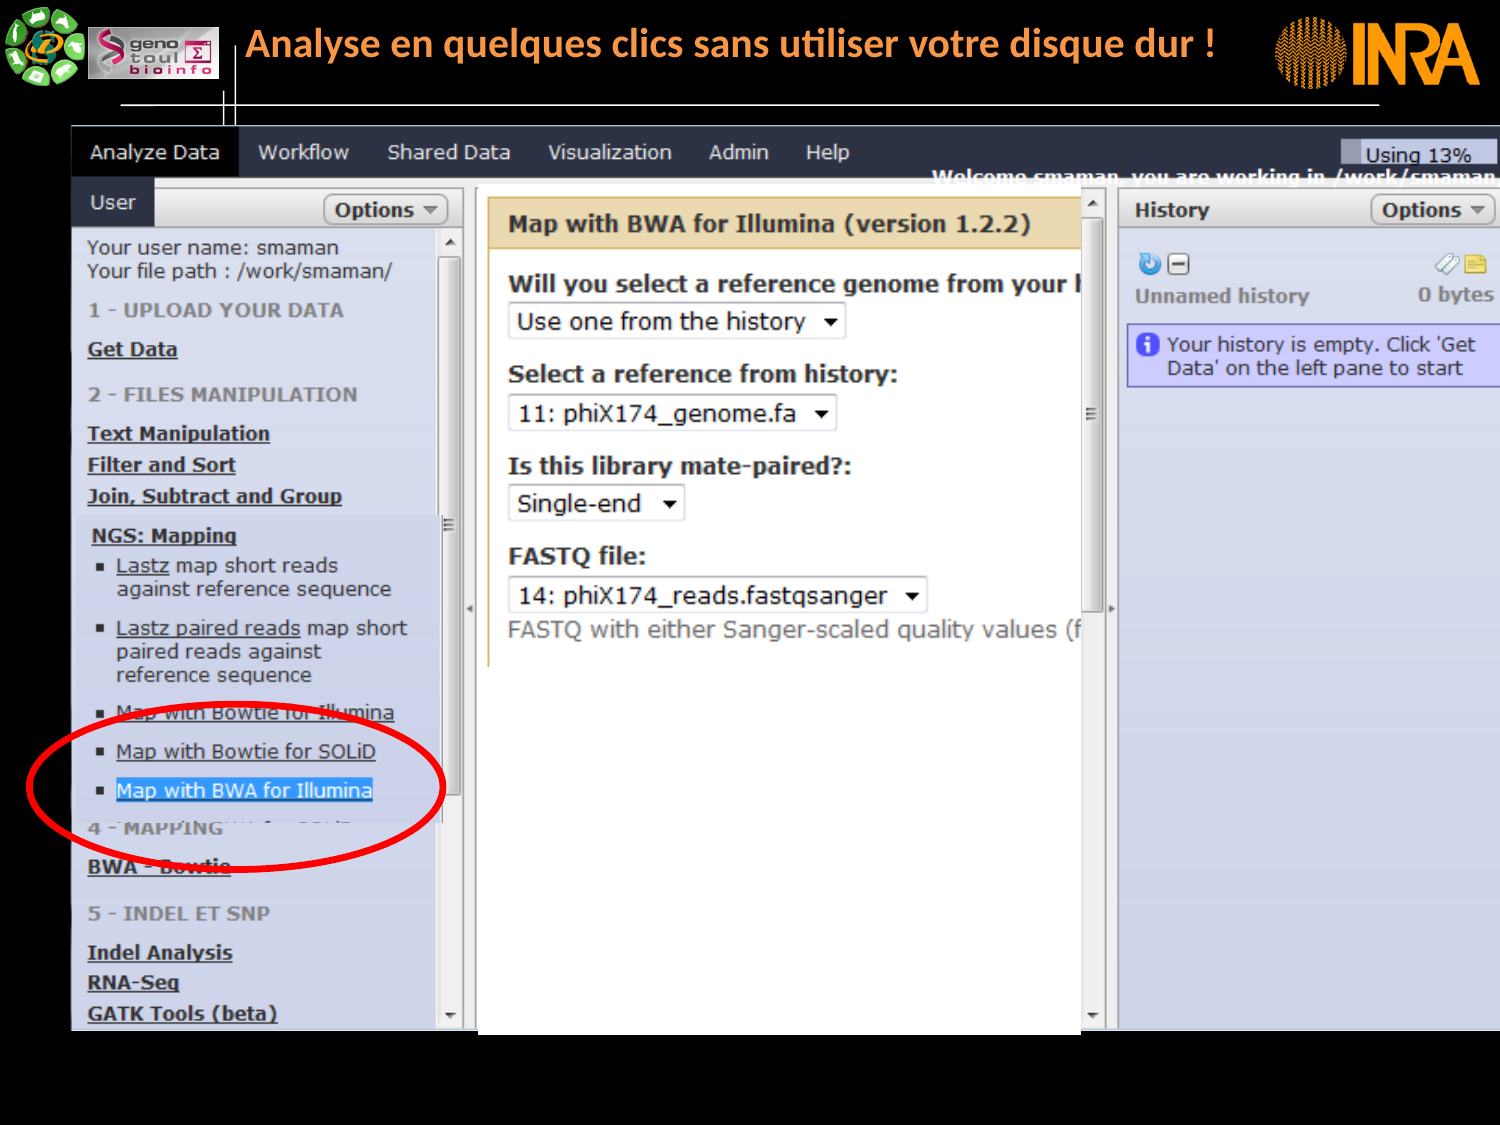

Analyse en quelques clics sans utiliser votre disque dur !